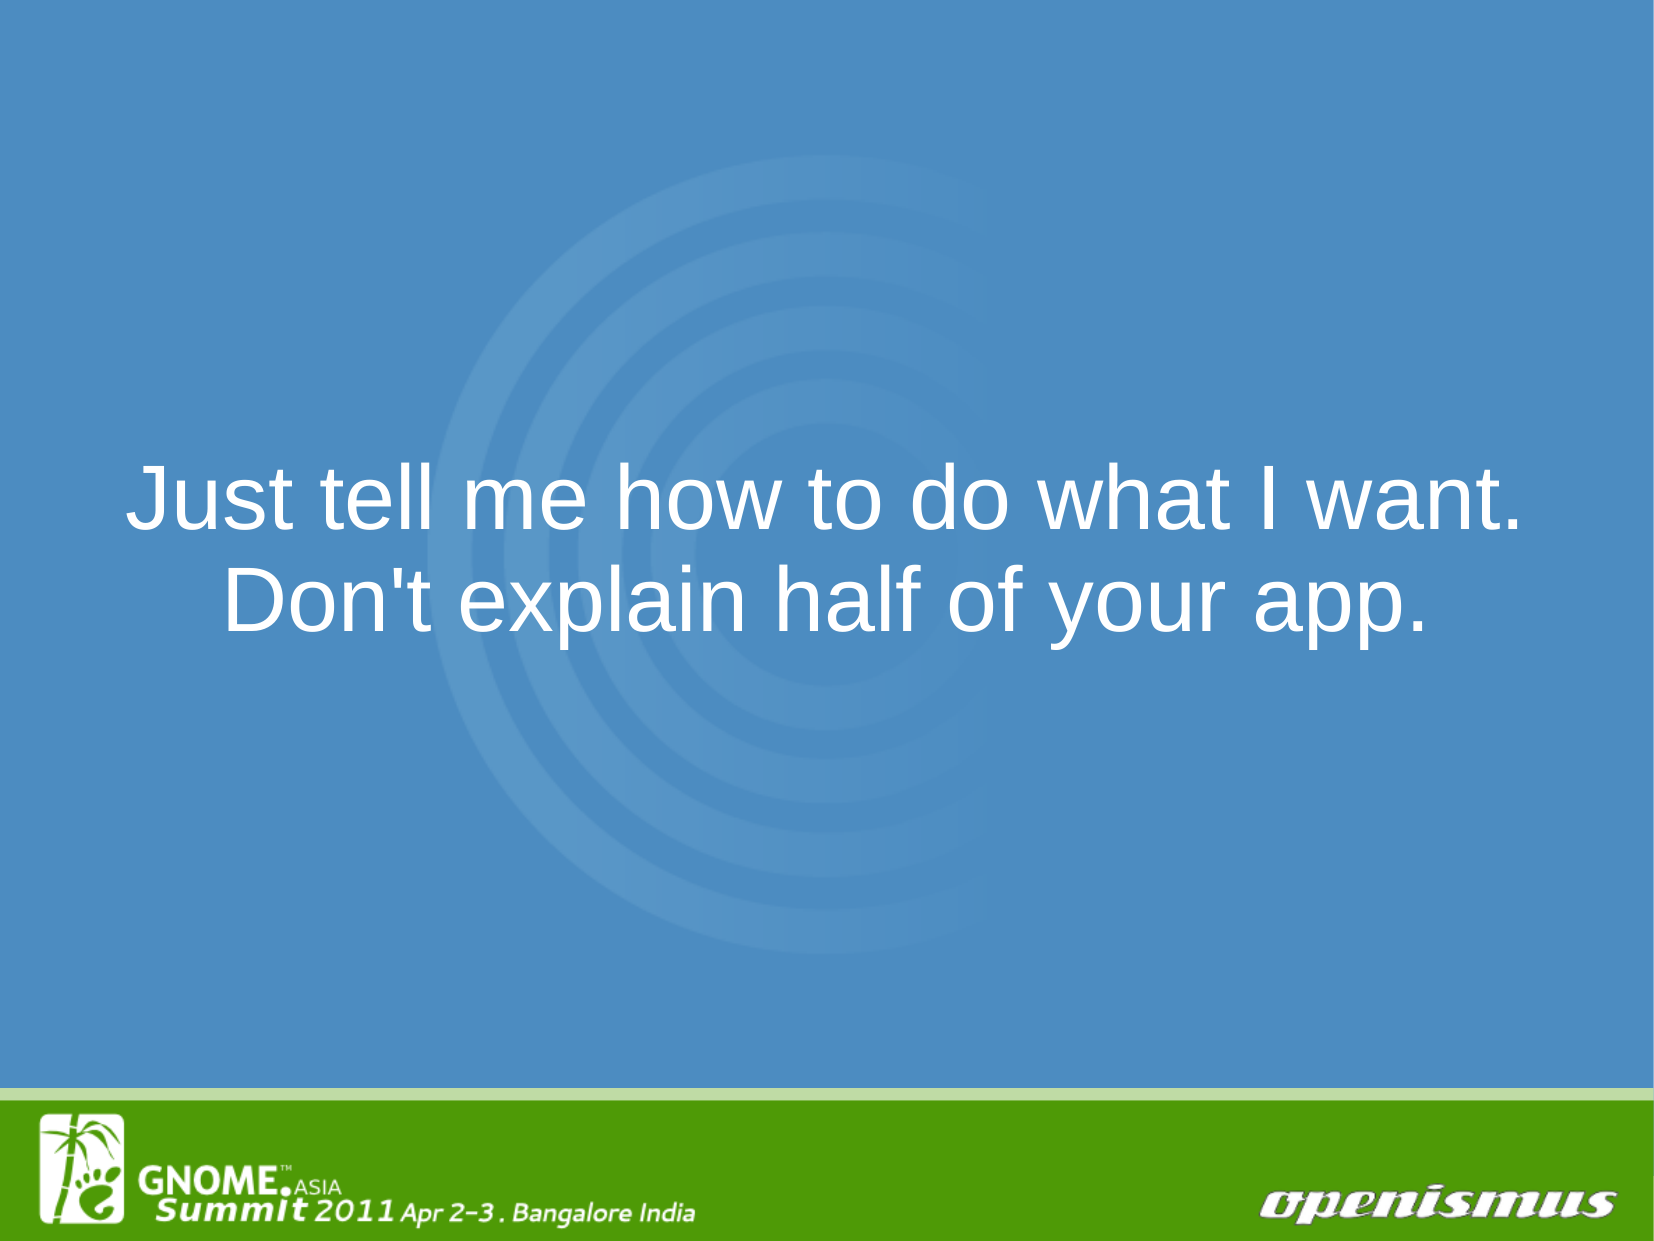

# Just tell me how to do what I want. Don't explain half of your app.